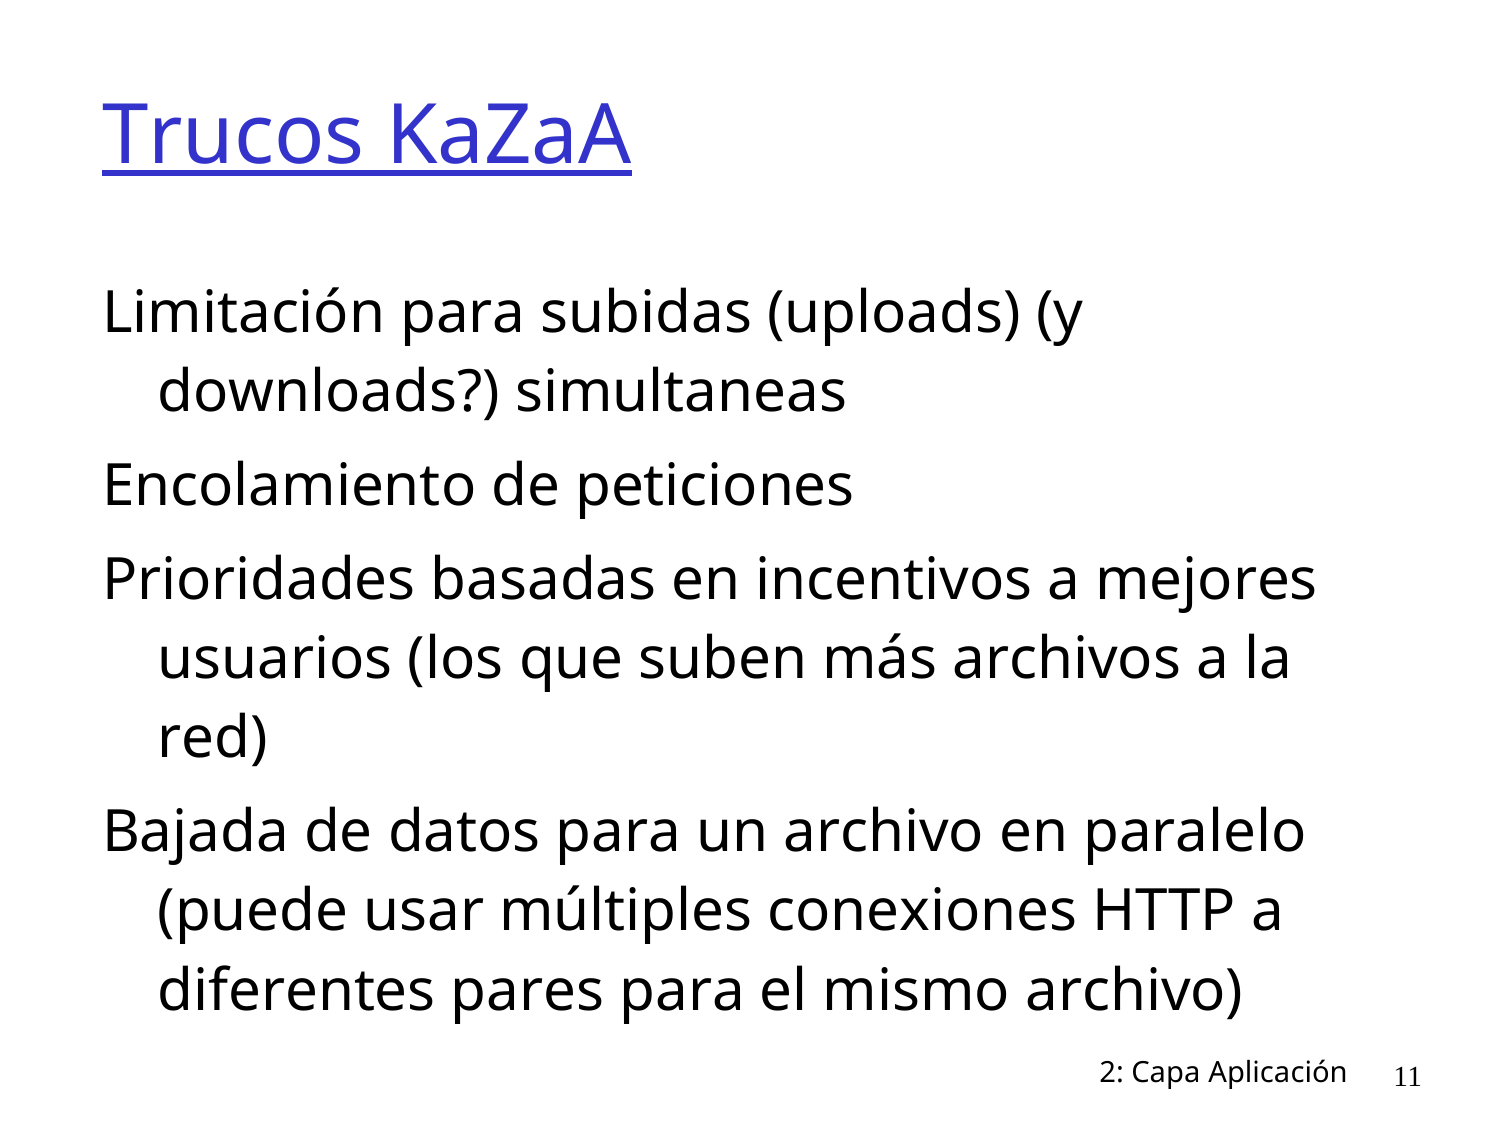

# Trucos KaZaA
Limitación para subidas (uploads) (y downloads?) simultaneas
Encolamiento de peticiones
Prioridades basadas en incentivos a mejores usuarios (los que suben más archivos a la red)‏
Bajada de datos para un archivo en paralelo (puede usar múltiples conexiones HTTP a diferentes pares para el mismo archivo)‏